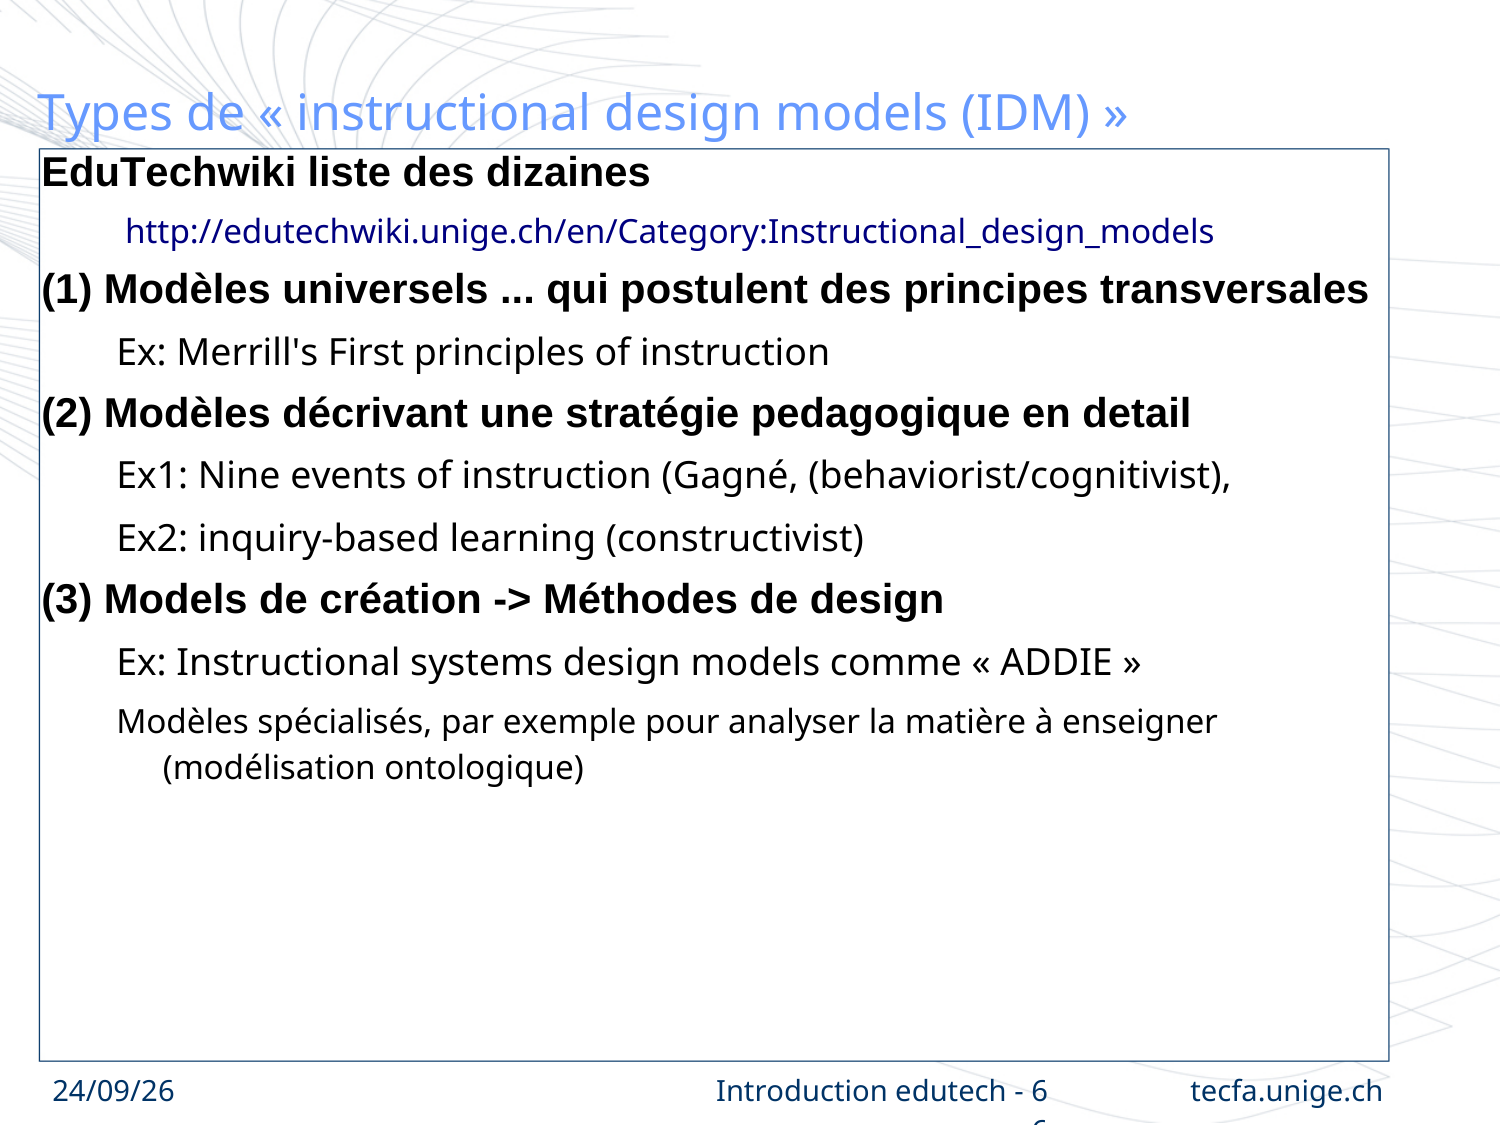

# Types de « instructional design models (IDM) »
EduTechwiki liste des dizaines
 http://edutechwiki.unige.ch/en/Category:Instructional_design_models
(1) Modèles universels ... qui postulent des principes transversales
Ex: Merrill's First principles of instruction
(2) Modèles décrivant une stratégie pedagogique en detail
Ex1: Nine events of instruction (Gagné, (behaviorist/cognitivist),
Ex2: inquiry-based learning (constructivist)
(3) Models de création -> Méthodes de design
Ex: Instructional systems design models comme « ADDIE »
Modèles spécialisés, par exemple pour analyser la matière à enseigner (modélisation ontologique)
6